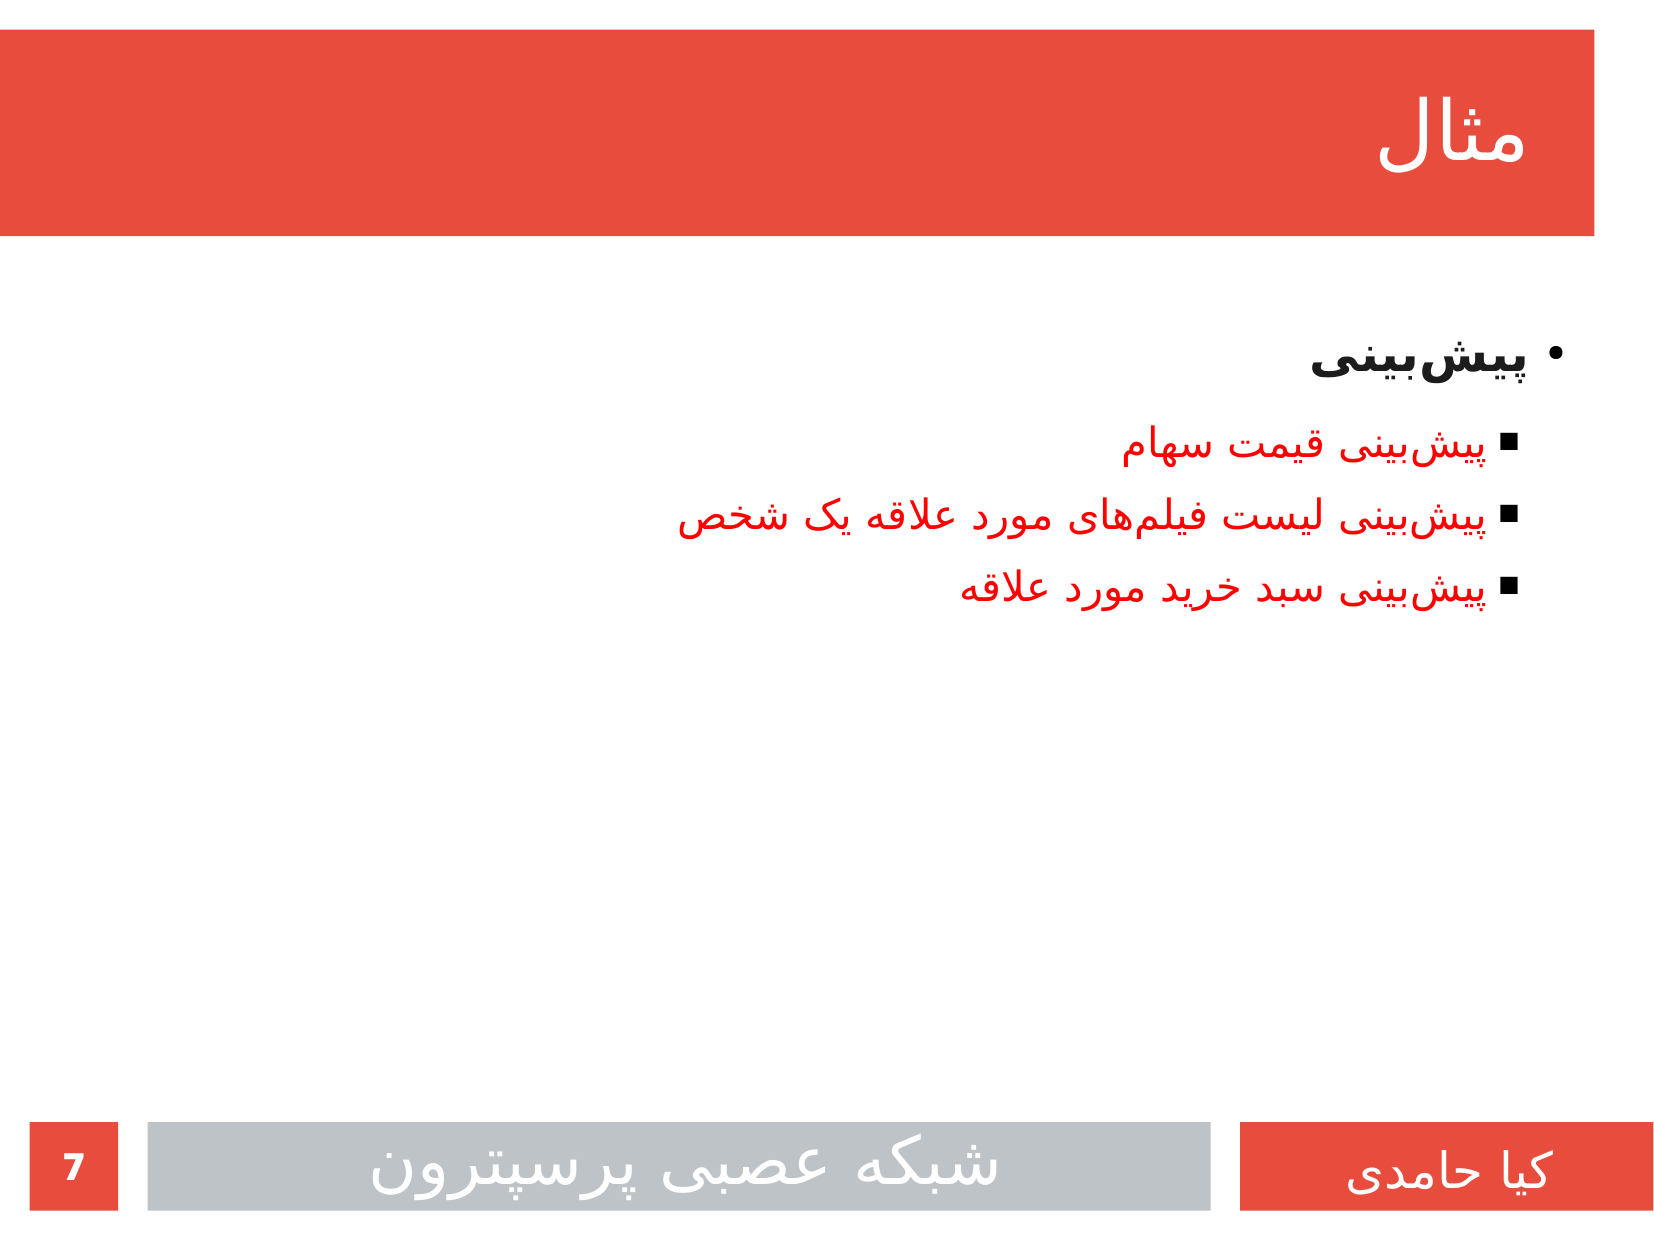

مثال
# پیش‌بینی
 پیش‌بینی قیمت سهام
 پیش‌بینی لیست فیلم‌های مورد علاقه‌ یک شخص
 پیش‌بینی سبد خرید مورد علاقه
7
 شبکه عصبی پرسپترون
کیا حامدی